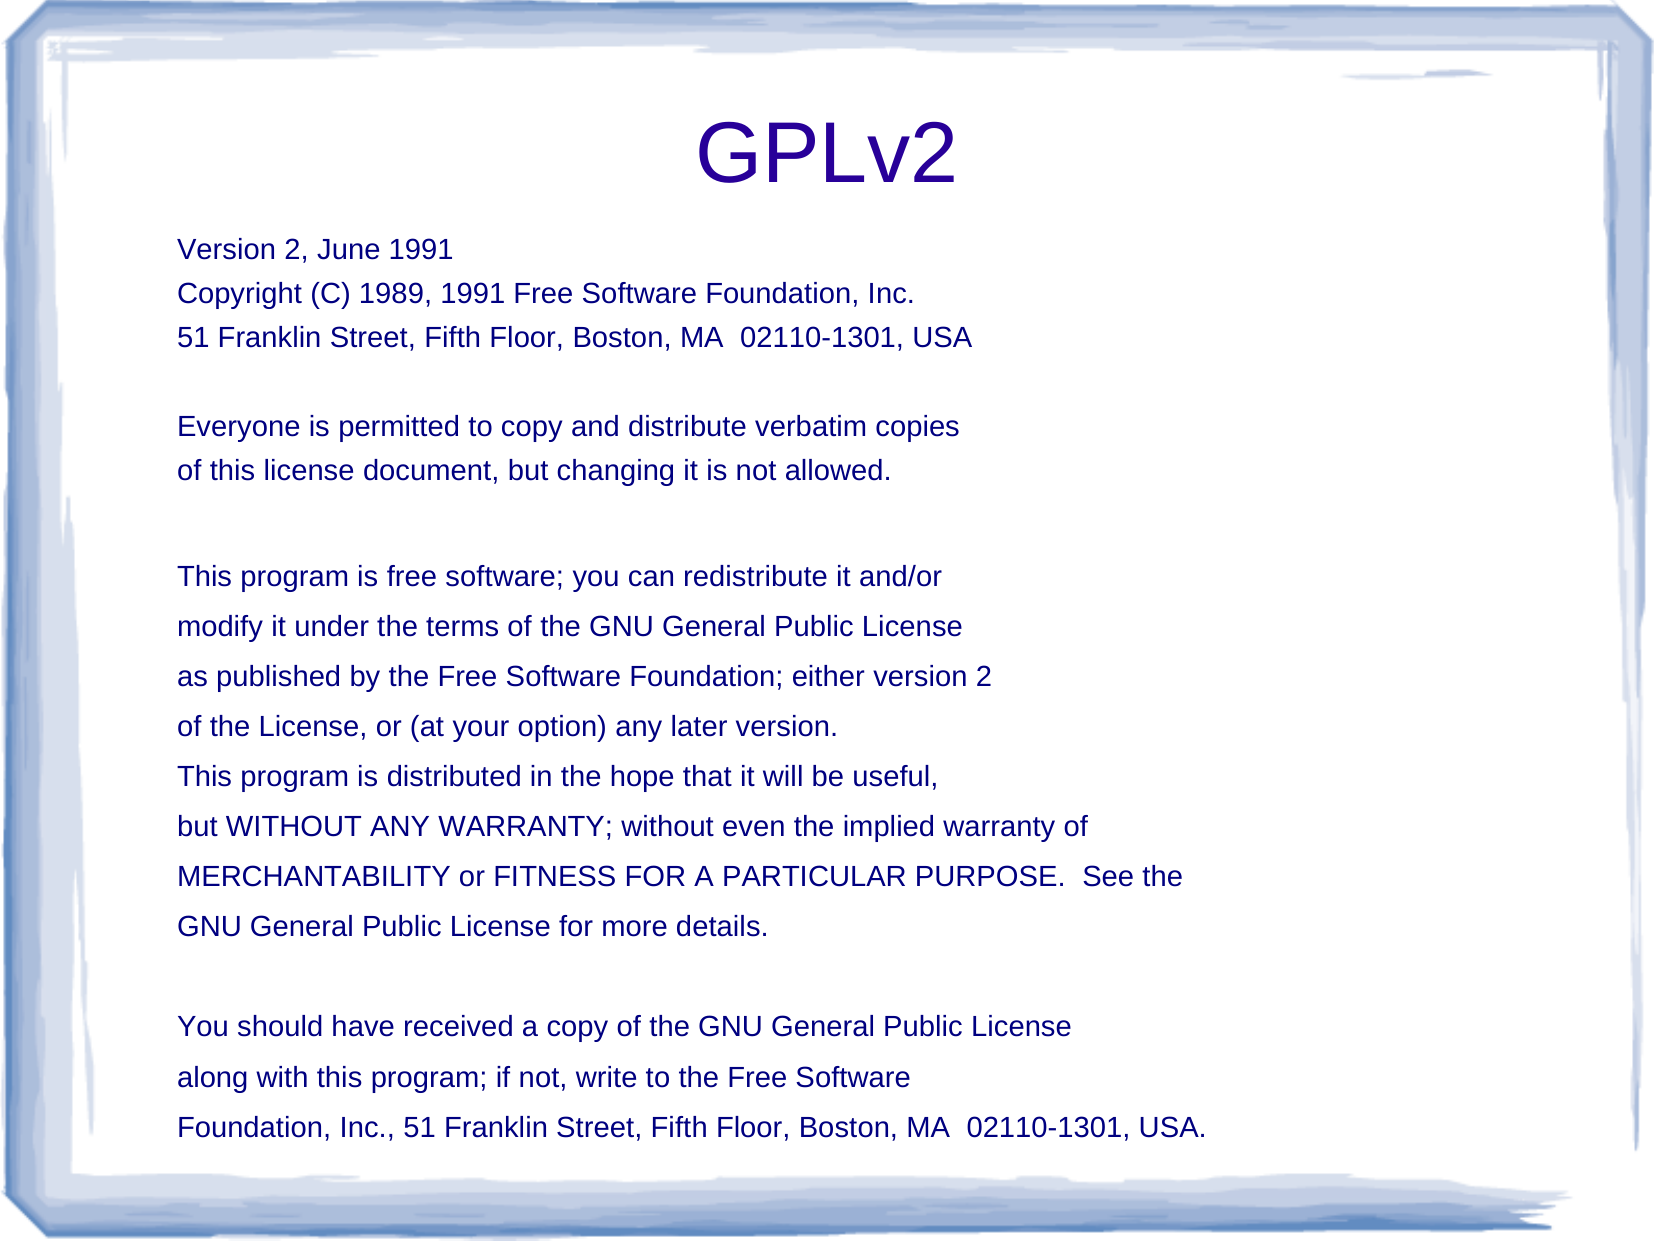

# GPLv2
Version 2, June 1991
Copyright (C) 1989, 1991 Free Software Foundation, Inc.
51 Franklin Street, Fifth Floor, Boston, MA 02110-1301, USA
Everyone is permitted to copy and distribute verbatim copies
of this license document, but changing it is not allowed.
This program is free software; you can redistribute it and/or
modify it under the terms of the GNU General Public License
as published by the Free Software Foundation; either version 2
of the License, or (at your option) any later version.
This program is distributed in the hope that it will be useful,
but WITHOUT ANY WARRANTY; without even the implied warranty of
MERCHANTABILITY or FITNESS FOR A PARTICULAR PURPOSE. See the
GNU General Public License for more details.
You should have received a copy of the GNU General Public License
along with this program; if not, write to the Free Software
Foundation, Inc., 51 Franklin Street, Fifth Floor, Boston, MA 02110-1301, USA.